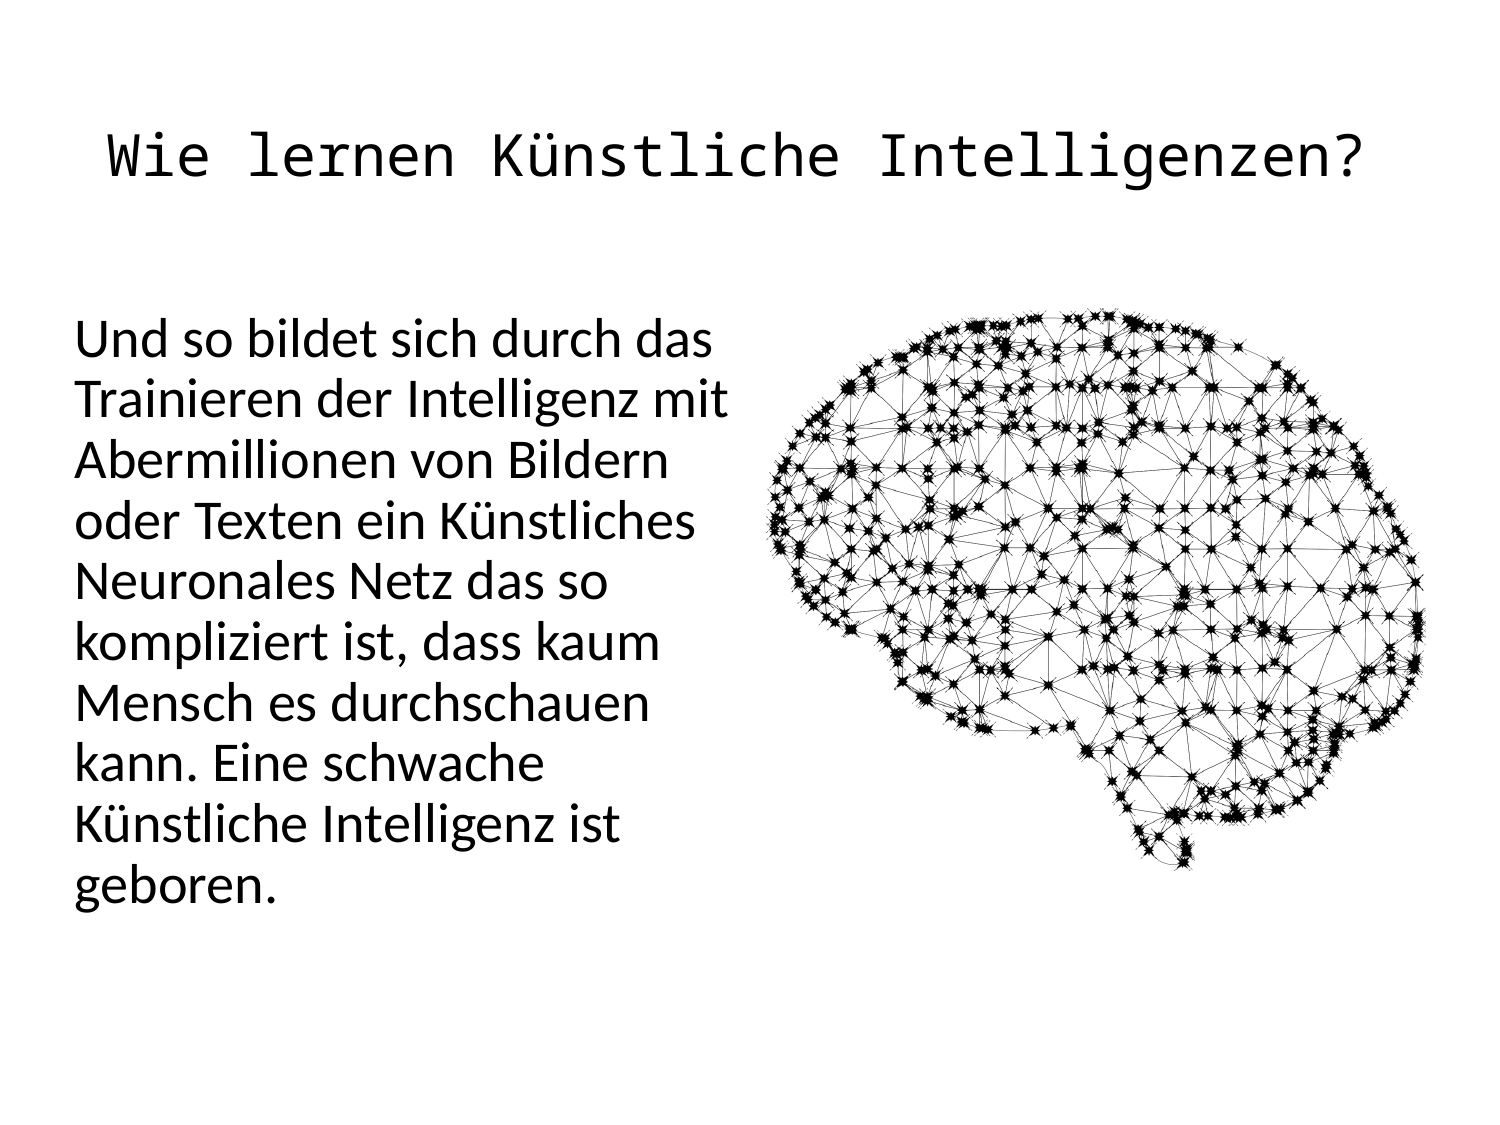

# Wie lernen Künstliche Intelligenzen?
Und so bildet sich durch das Trainieren der Intelligenz mit Abermillionen von Bildern oder Texten ein Künstliches Neuronales Netz das so kompliziert ist, dass kaum Mensch es durchschauen kann. Eine schwache Künstliche Intelligenz ist geboren.